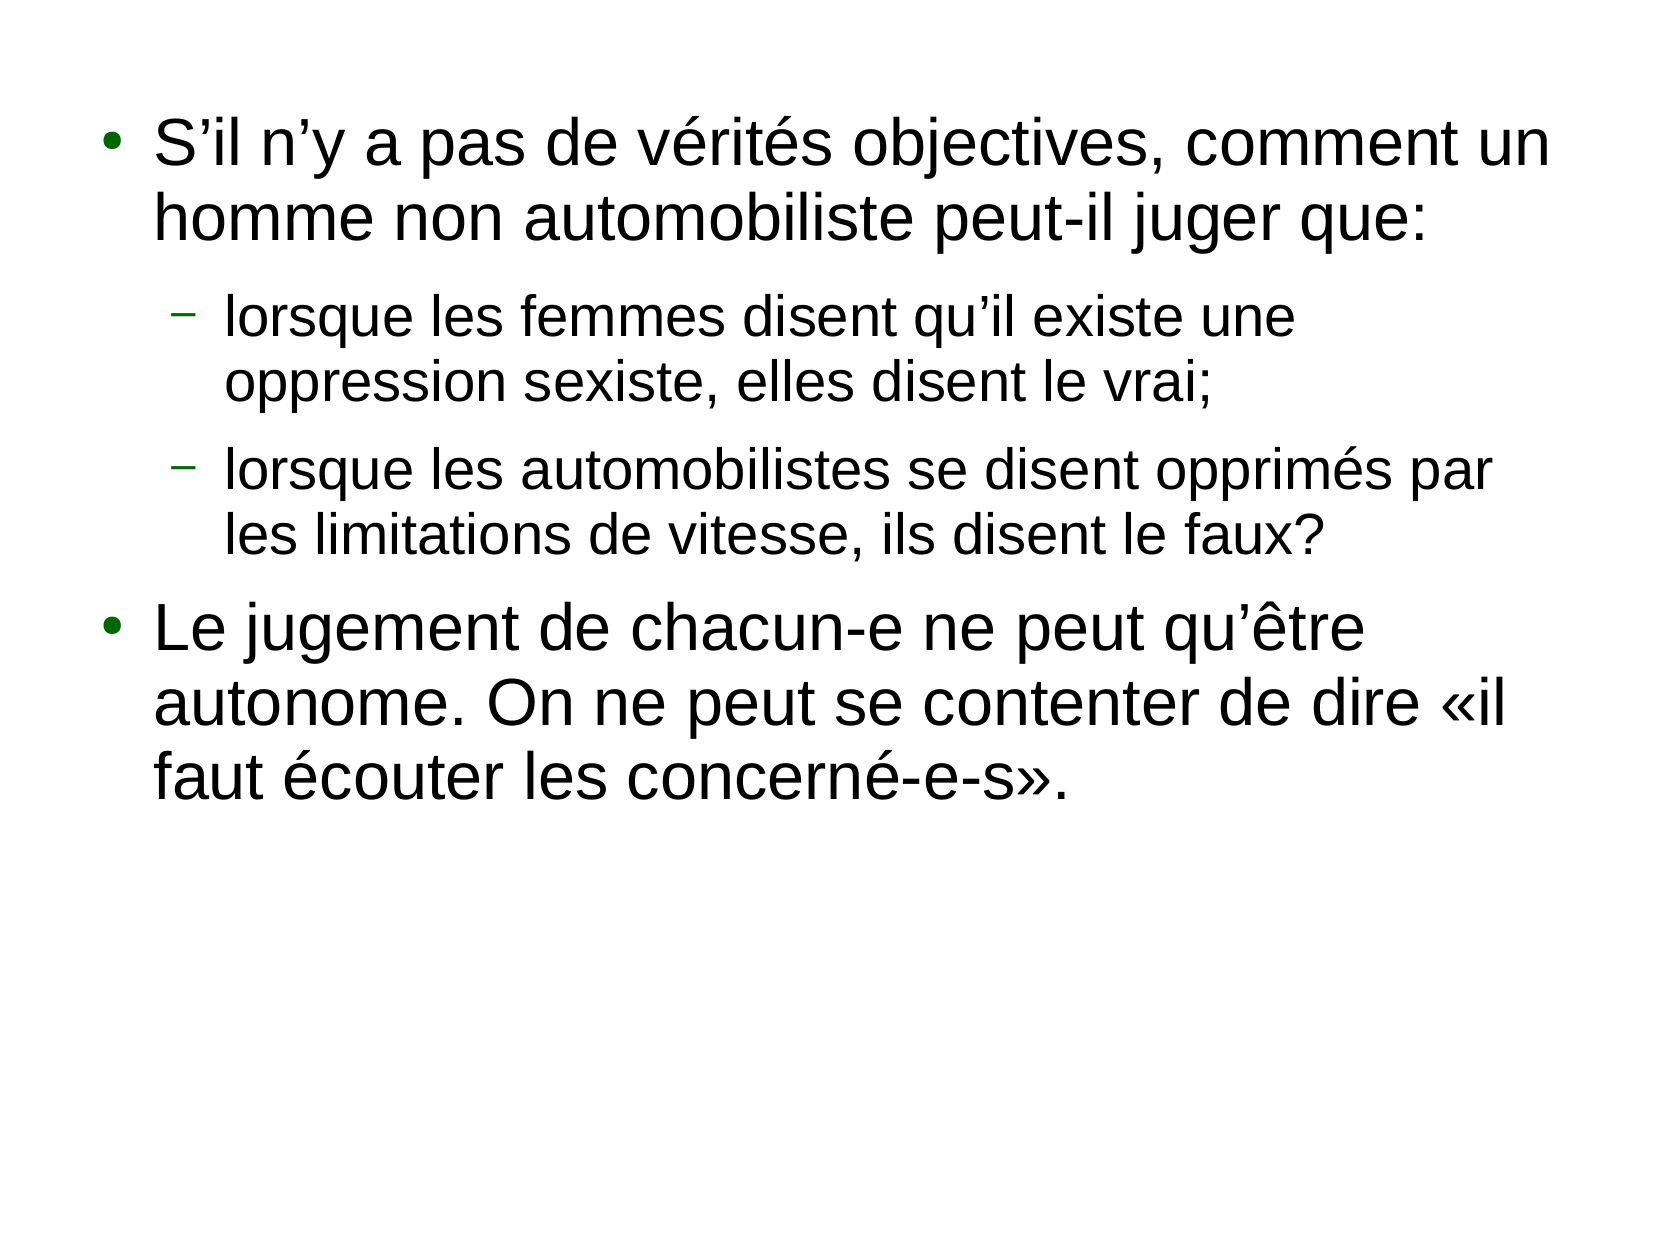

# S’il n’y a pas de vérités objectives, comment un homme non automobiliste peut-il juger que:
lorsque les femmes disent qu’il existe une oppression sexiste, elles disent le vrai;
lorsque les automobilistes se disent opprimés par les limitations de vitesse, ils disent le faux?
Le jugement de chacun-e ne peut qu’être autonome. On ne peut se contenter de dire «il faut écouter les concerné-e-s».